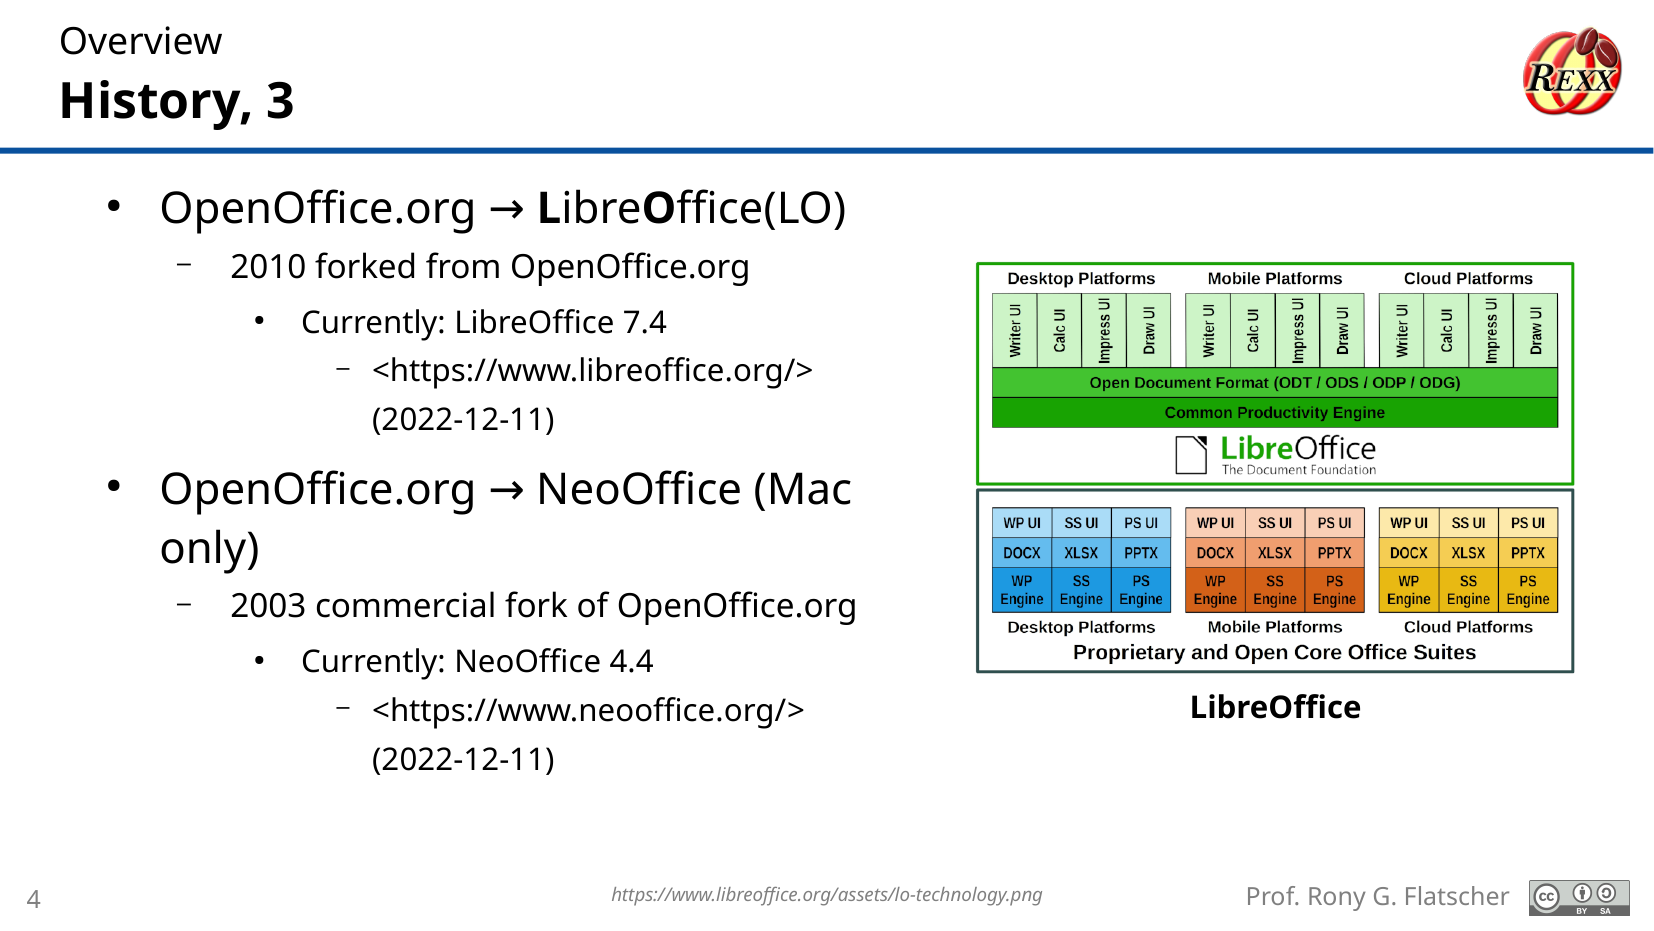

# Overview History, 3
OpenOffice.org → LibreOffice(LO)
2010 forked from OpenOffice.org
Currently: LibreOffice 7.4
<https://www.libreoffice.org/>
(2022-12-11)
OpenOffice.org → NeoOffice (Mac only)
2003 commercial fork of OpenOffice.org
Currently: NeoOffice 4.4
<https://www.neooffice.org/>
(2022-12-11)
LibreOffice
https://www.libreoffice.org/assets/lo-technology.png